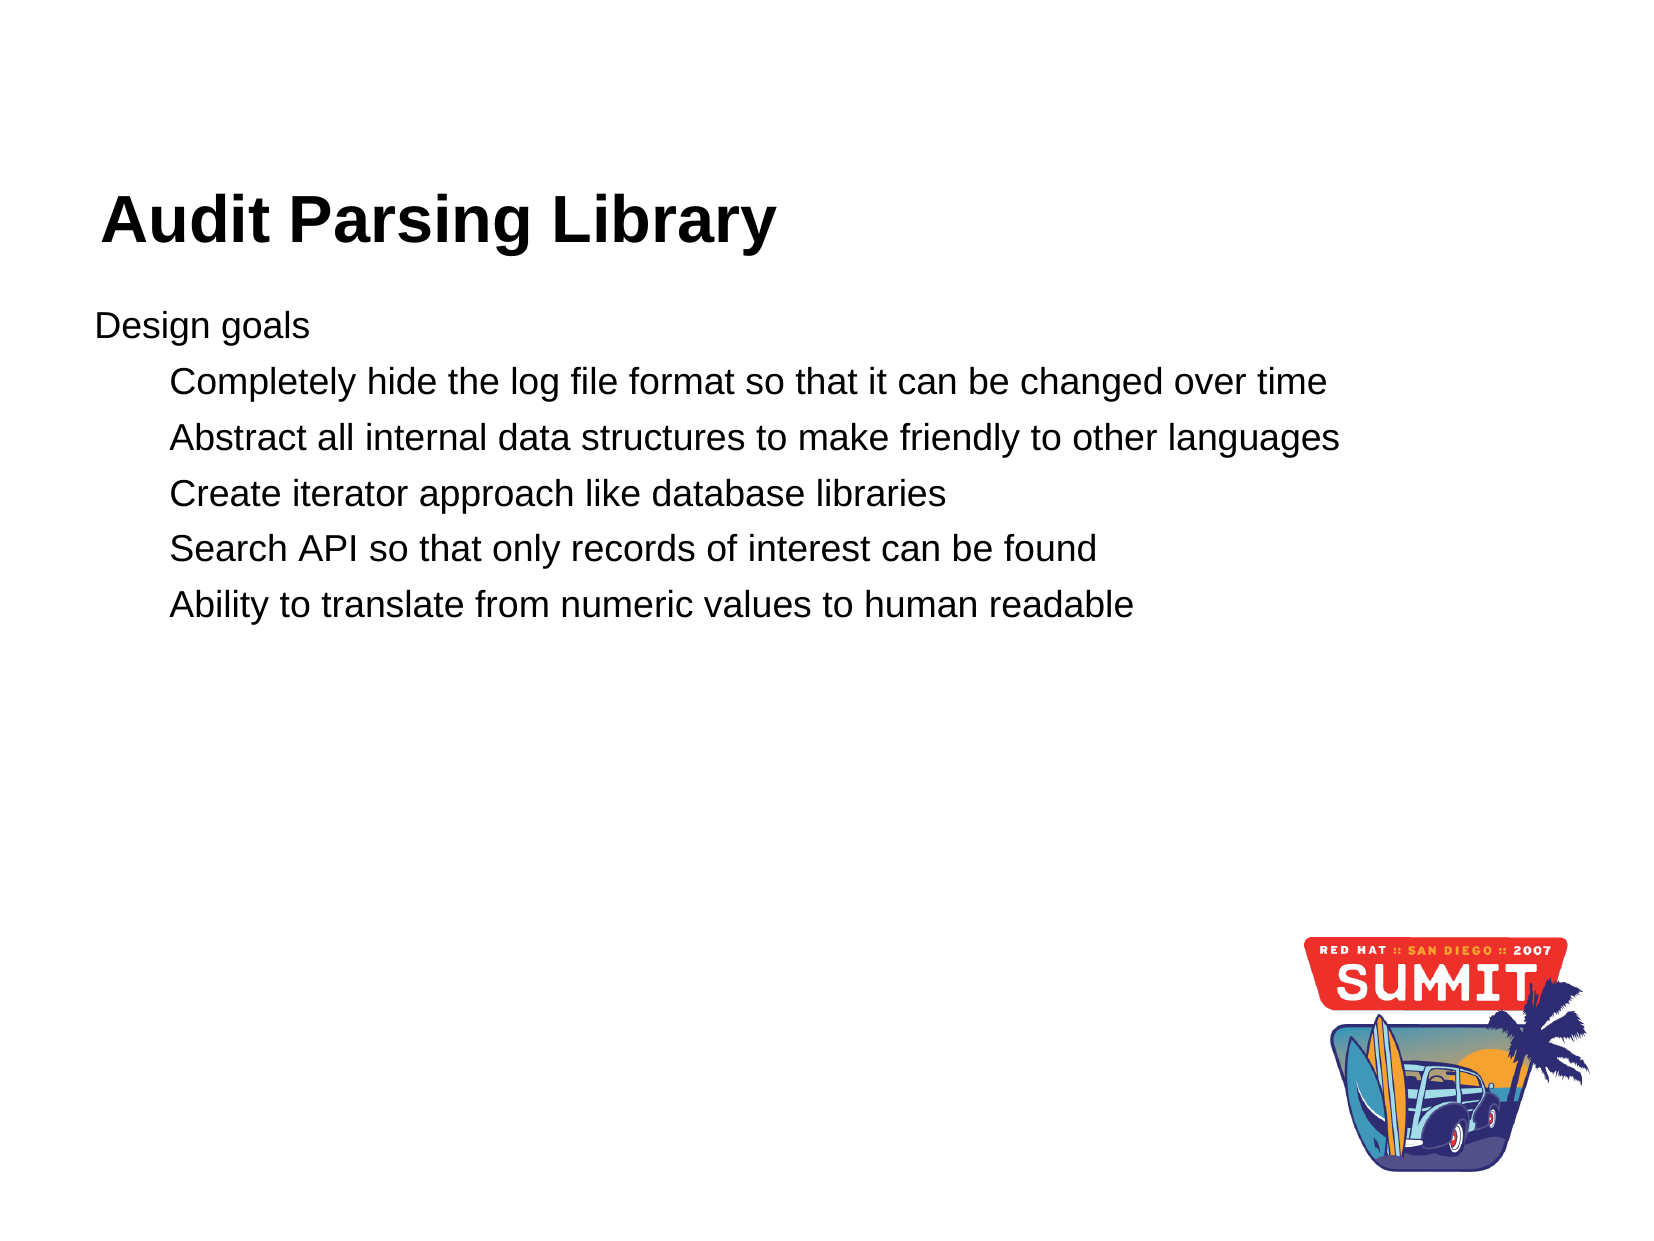

# Audit Parsing Library
Design goals
Completely hide the log file format so that it can be changed over time
Abstract all internal data structures to make friendly to other languages
Create iterator approach like database libraries
Search API so that only records of interest can be found
Ability to translate from numeric values to human readable